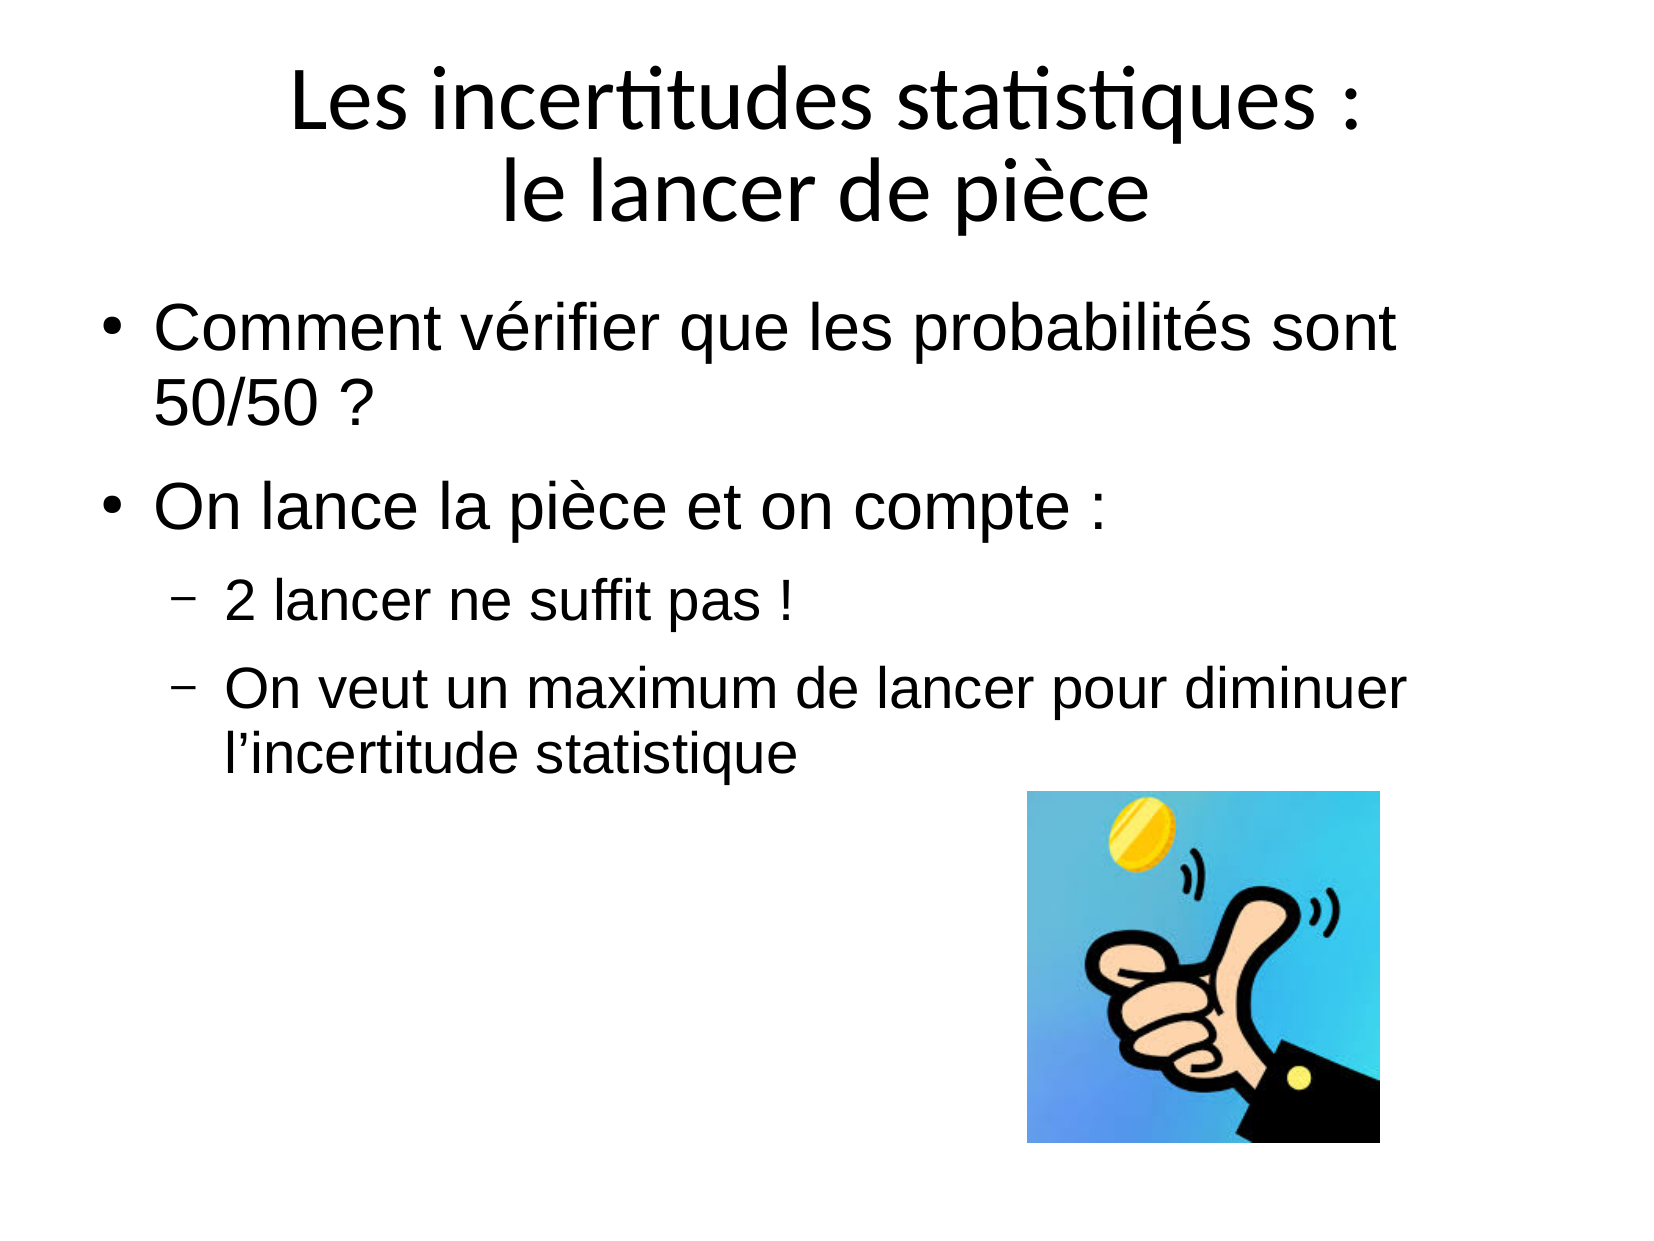

# Les incertitudes statistiques : le lancer de pièce
Comment vérifier que les probabilités sont 50/50 ?
On lance la pièce et on compte :
2 lancer ne suffit pas !
On veut un maximum de lancer pour diminuer l’incertitude statistique